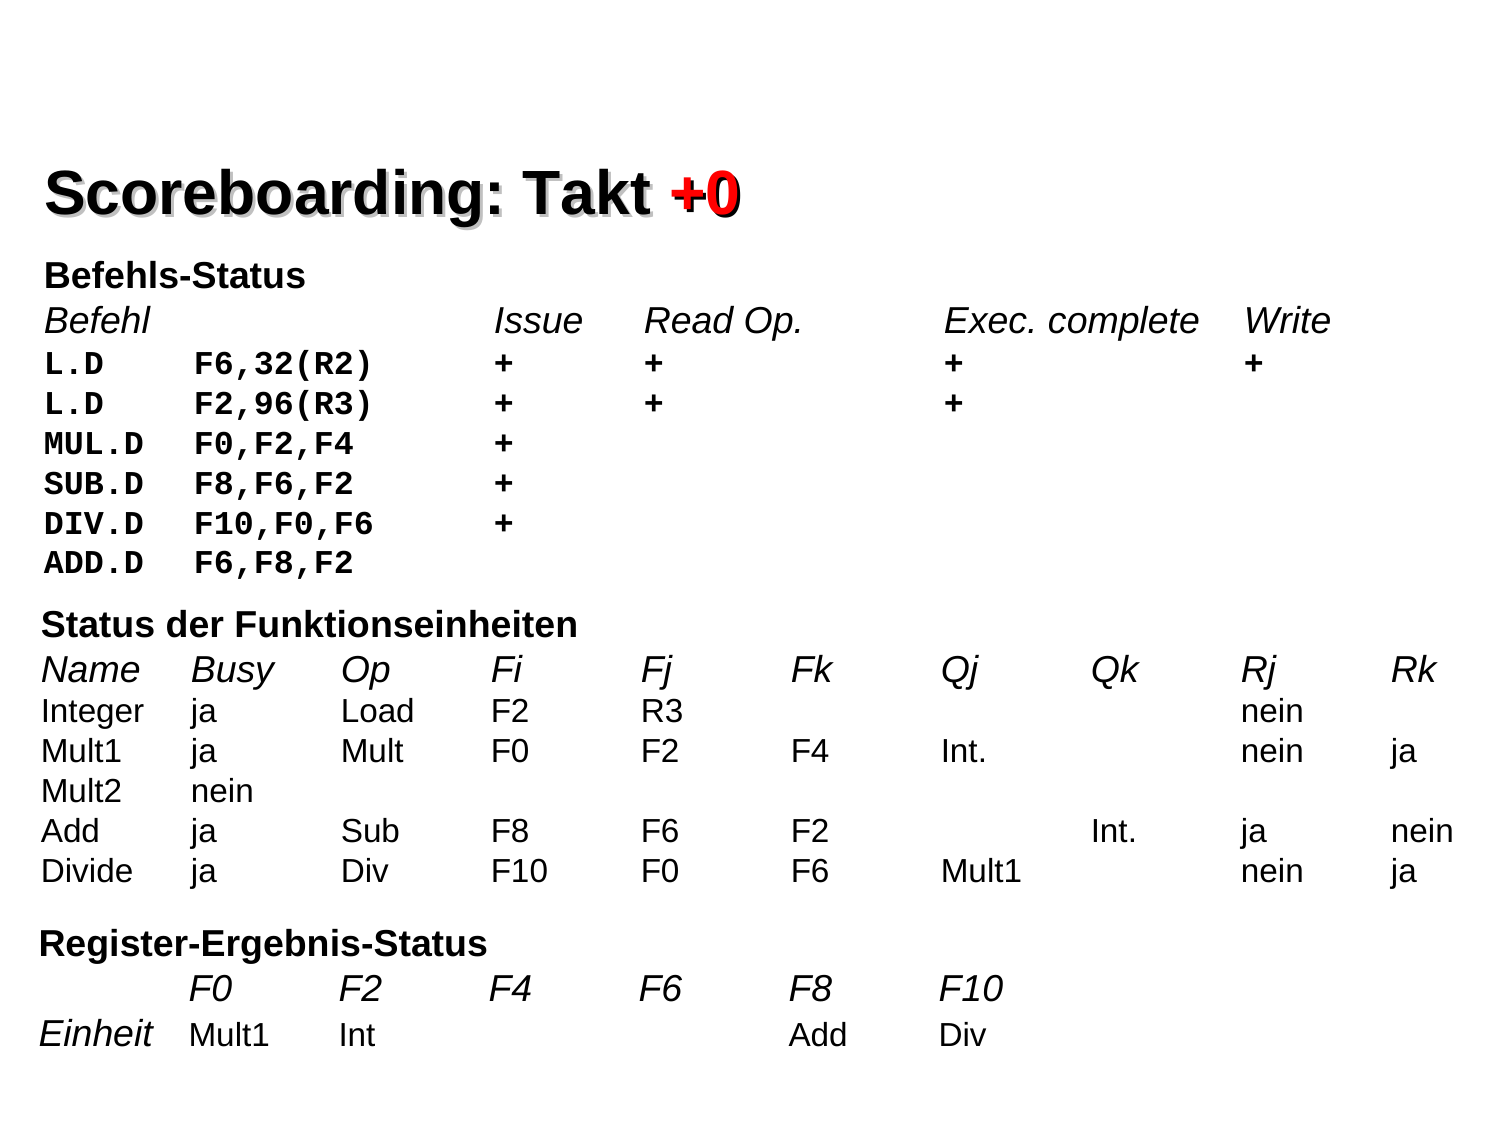

# Scoreboarding: Takt +0
Befehls-Status
Befehl			Issue	Read Op.	Exec. complete	Write
L.D	F6,32(R2)	+	+		+		+
L.D	F2,96(R3)	+	+		+
MUL.D	F0,F2,F4	+
SUB.D	F8,F6,F2	+
DIV.D	F10,F0,F6	+
ADD.D	F6,F8,F2
Status der Funktionseinheiten
Name	Busy	Op	Fi	Fj	Fk	Qj	Qk	Rj	Rk
Integer	ja	Load	F2	R3				nein
Mult1	ja	Mult	F0	F2	F4	Int.		nein	ja
Mult2	nein
Add	ja	Sub	F8	F6	F2		Int.	ja	nein
Divide	ja	Div	F10	F0	F6	Mult1		nein	ja
Register-Ergebnis-Status
	F0	F2	F4	F6	F8	F10
Einheit	Mult1	Int			Add	Div